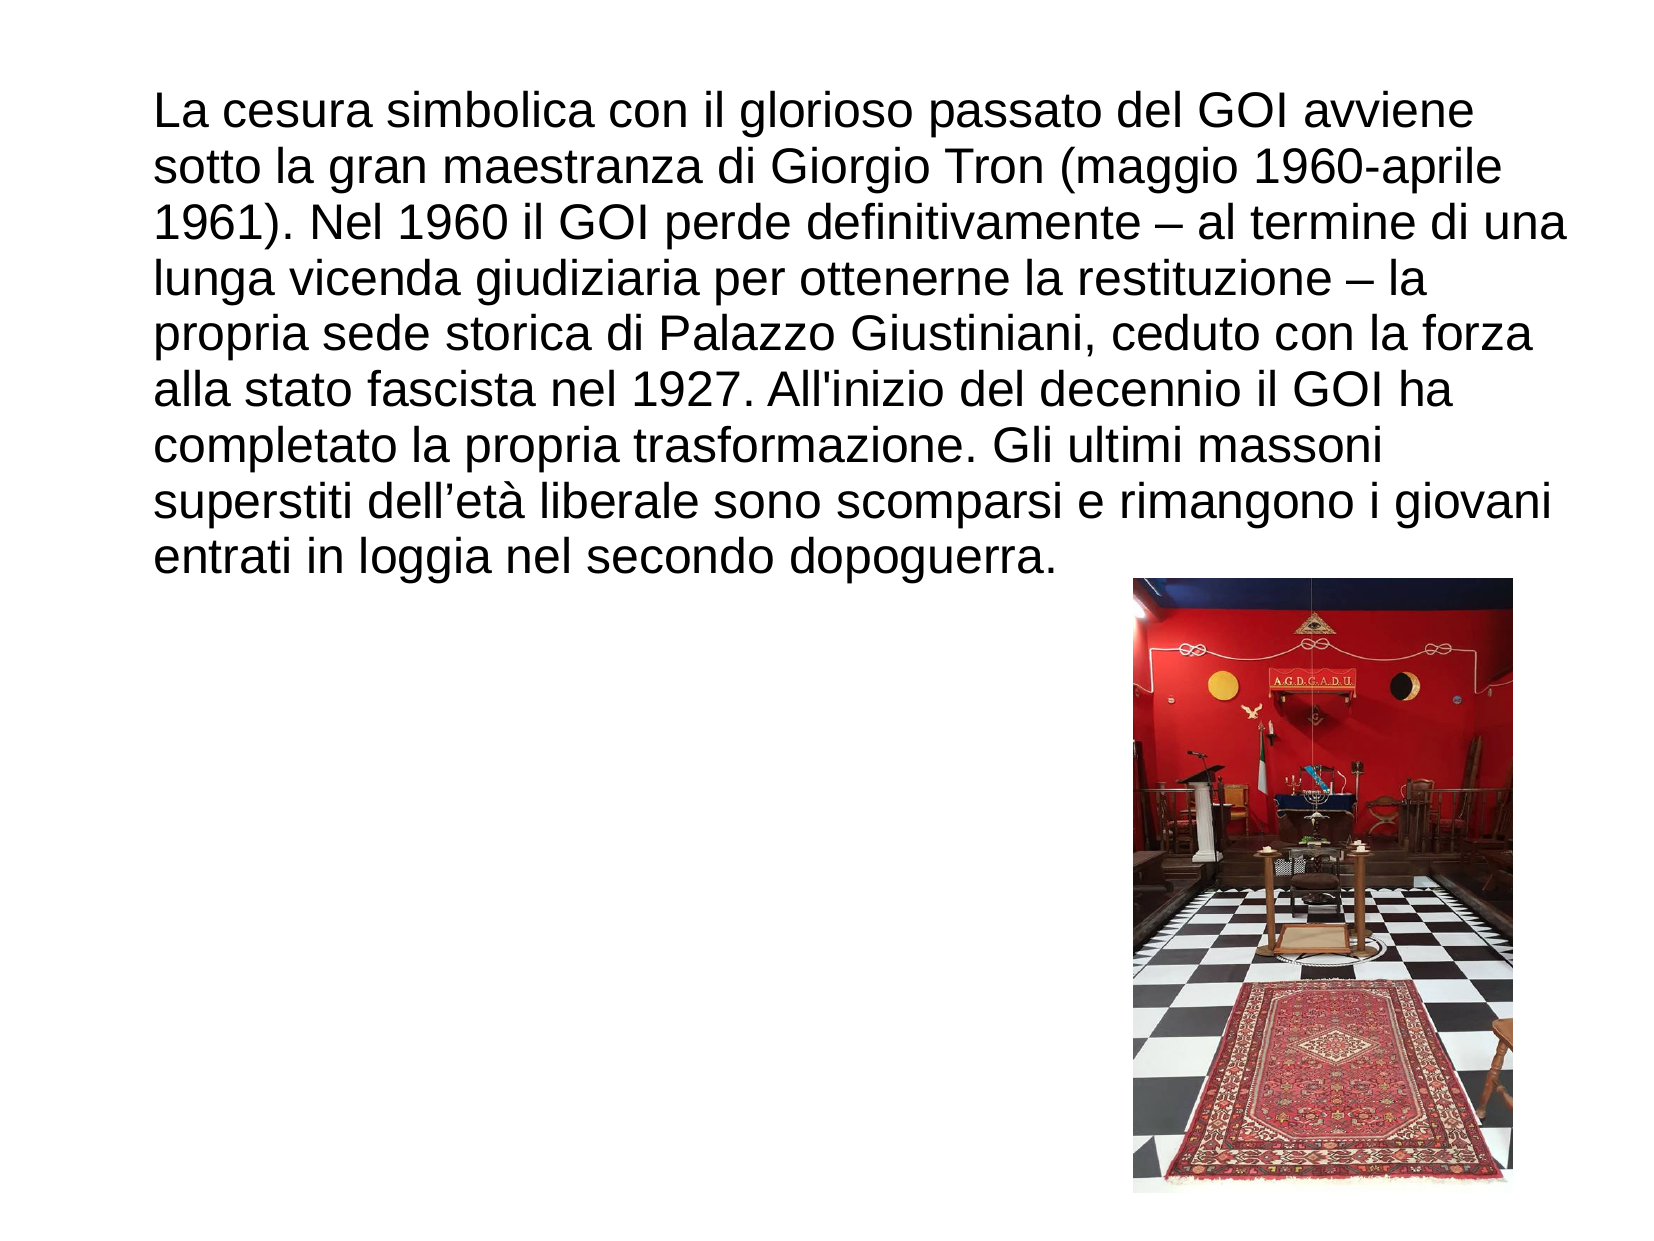

# La cesura simbolica con il glorioso passato del GOI avviene sotto la gran maestranza di Giorgio Tron (maggio 1960-aprile 1961). Nel 1960 il GOI perde definitivamente – al termine di una lunga vicenda giudiziaria per ottenerne la restituzione – la propria sede storica di Palazzo Giustiniani, ceduto con la forza alla stato fascista nel 1927. All'inizio del decennio il GOI ha completato la propria trasformazione. Gli ultimi massoni superstiti dell’età liberale sono scomparsi e rimangono i giovani entrati in loggia nel secondo dopoguerra.